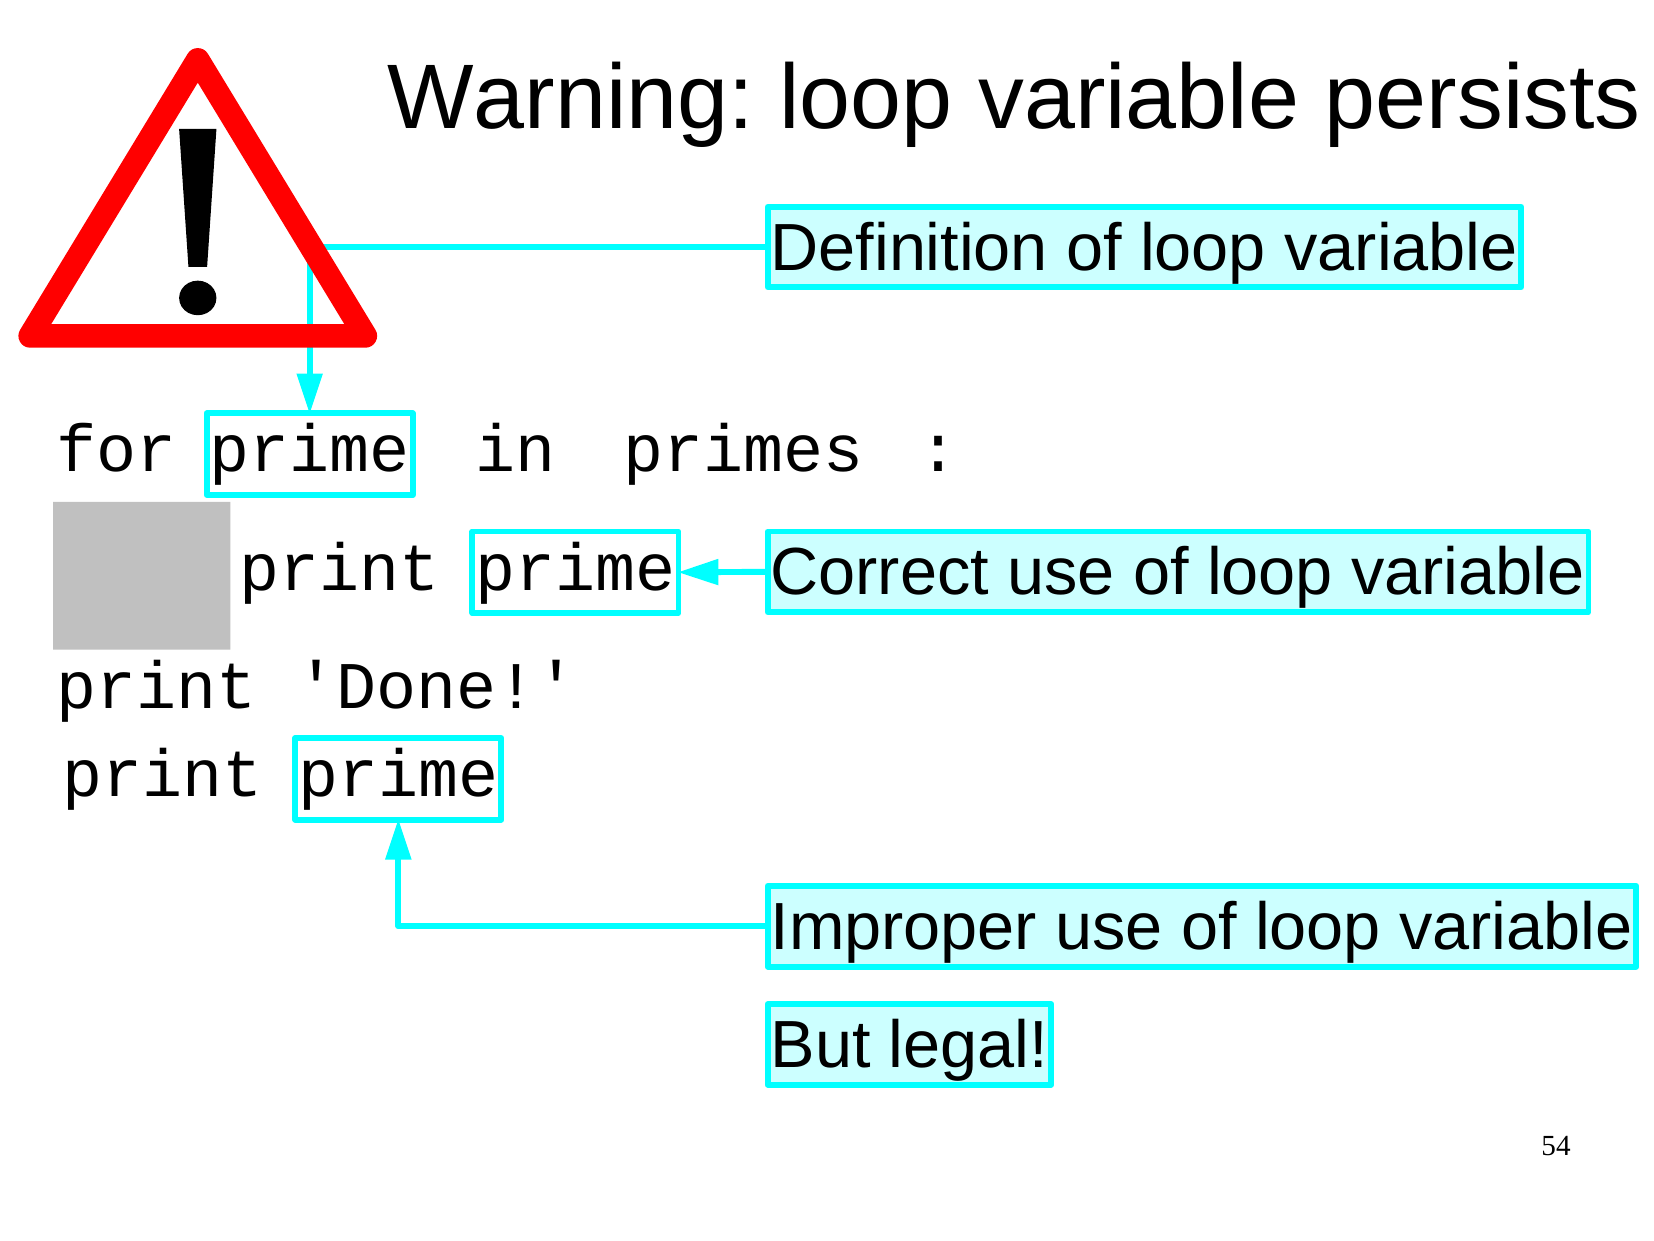

Warning: loop variable persists
Definition of loop variable
for
prime
in
primes
:
print
prime
Correct use of loop variable
print 'Done!'
print
prime
Improper use of loop variable
But legal!
54